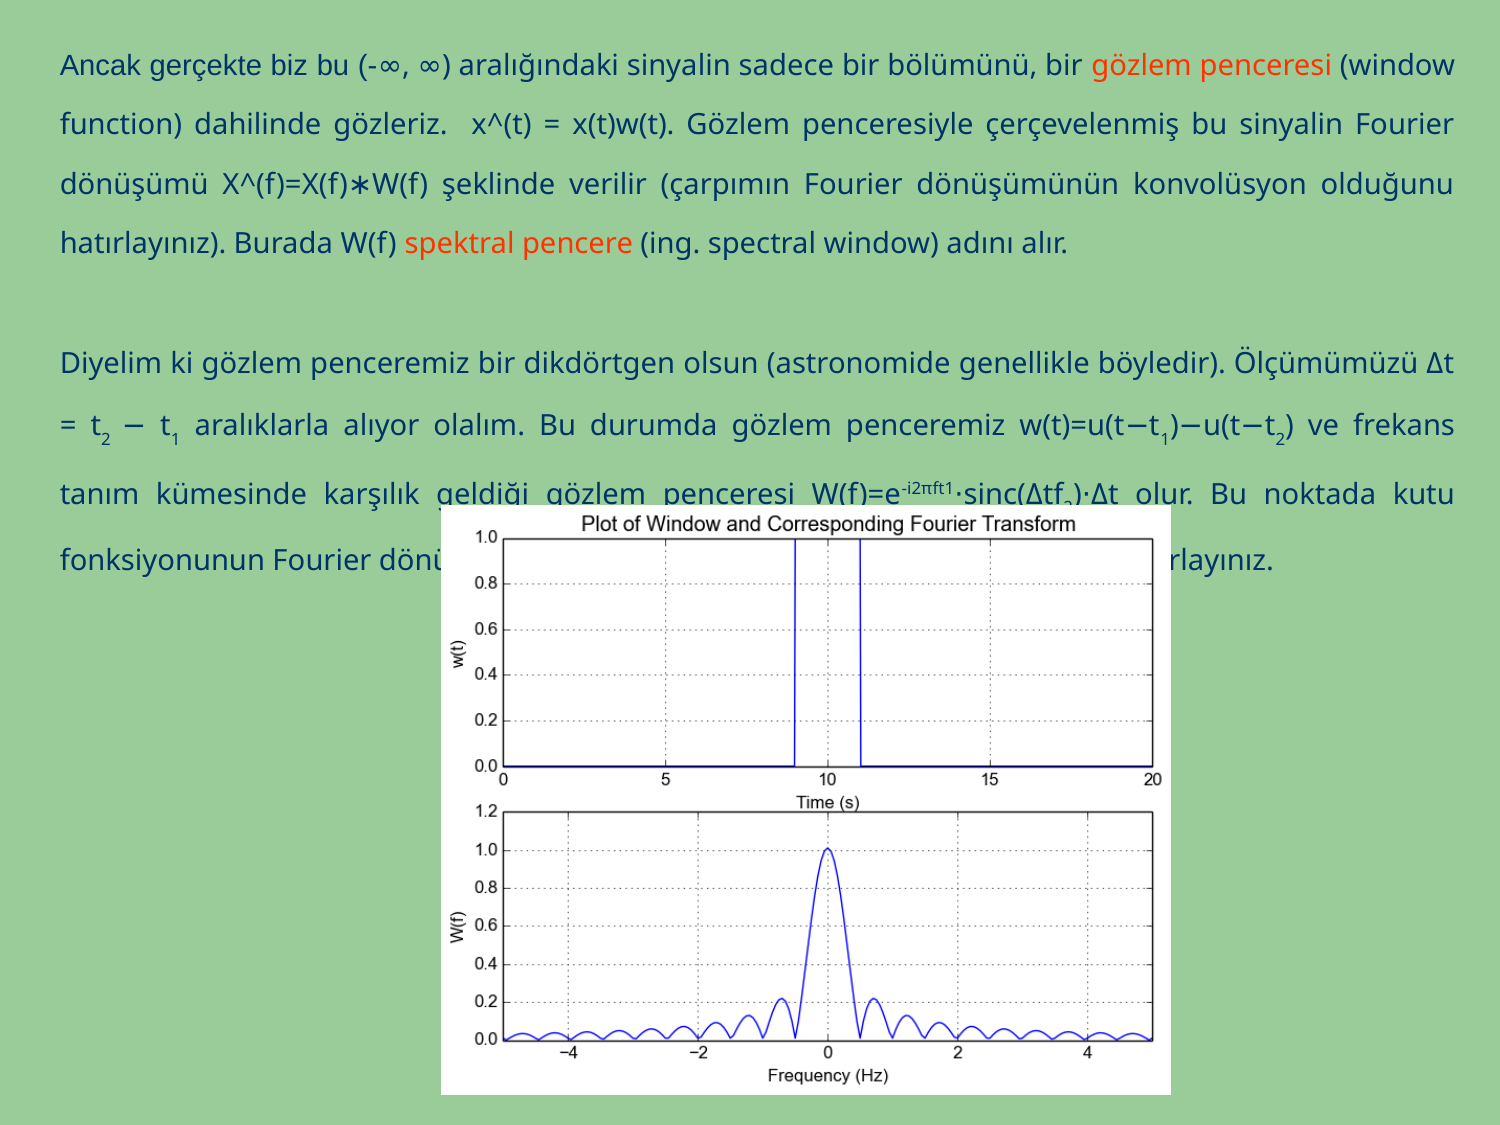

Ancak gerçekte biz bu (-∞, ∞) aralığındaki sinyalin sadece bir bölümünü, bir gözlem penceresi (window function) dahilinde gözleriz. x^(t) = x(t)w(t). Gözlem penceresiyle çerçevelenmiş bu sinyalin Fourier dönüşümü X^(f)=X(f)∗W(f) şeklinde verilir (çarpımın Fourier dönüşümünün konvolüsyon olduğunu hatırlayınız). Burada W(f) spektral pencere (ing. spectral window) adını alır.
Diyelim ki gözlem penceremiz bir dikdörtgen olsun (astronomide genellikle böyledir). Ölçümümüzü Δt = t2 − t1 aralıklarla alıyor olalım. Bu durumda gözlem penceremiz w(t)=u(t−t1)−u(t−t2) ve frekans tanım kümesinde karşılık geldiği gözlem penceresi W(f)=e-i2πft1⋅sinc(Δtf2)⋅Δt olur. Bu noktada kutu fonksiyonunun Fourier dönüşümünün bir sinc (sinx / x) fonksiyonu olduğunu hatırlayınız.